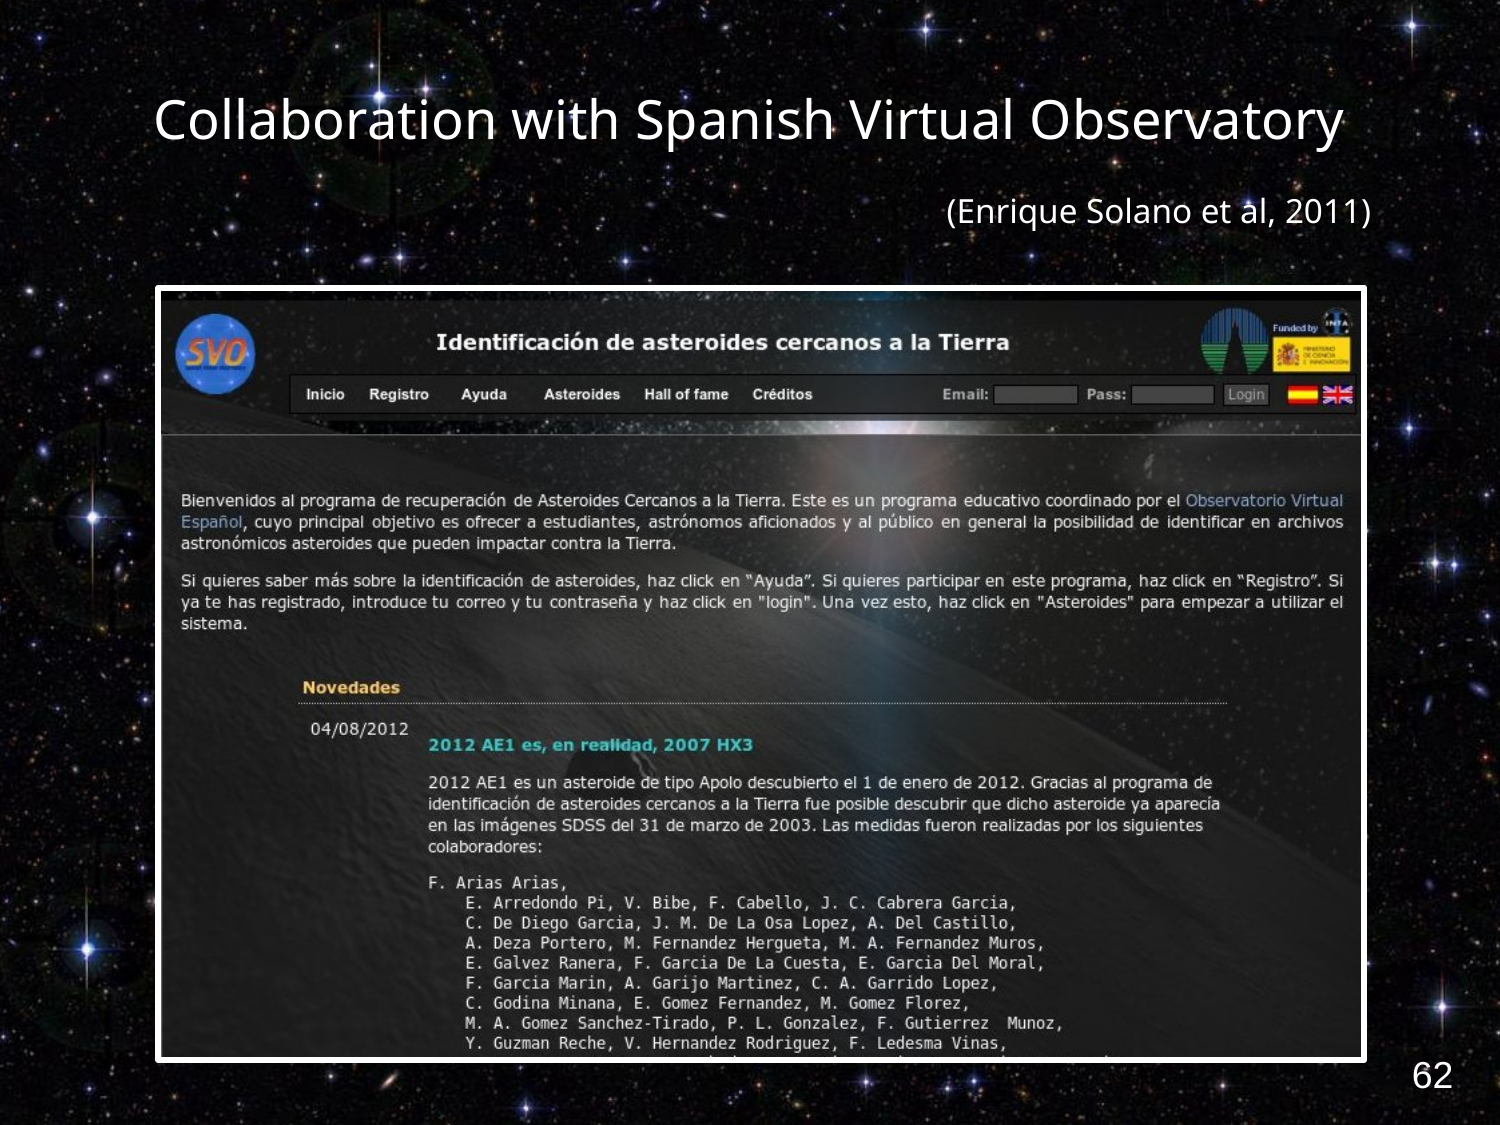

Collaboration with Spanish Virtual Observatory
(Enrique Solano et al, 2011)
62